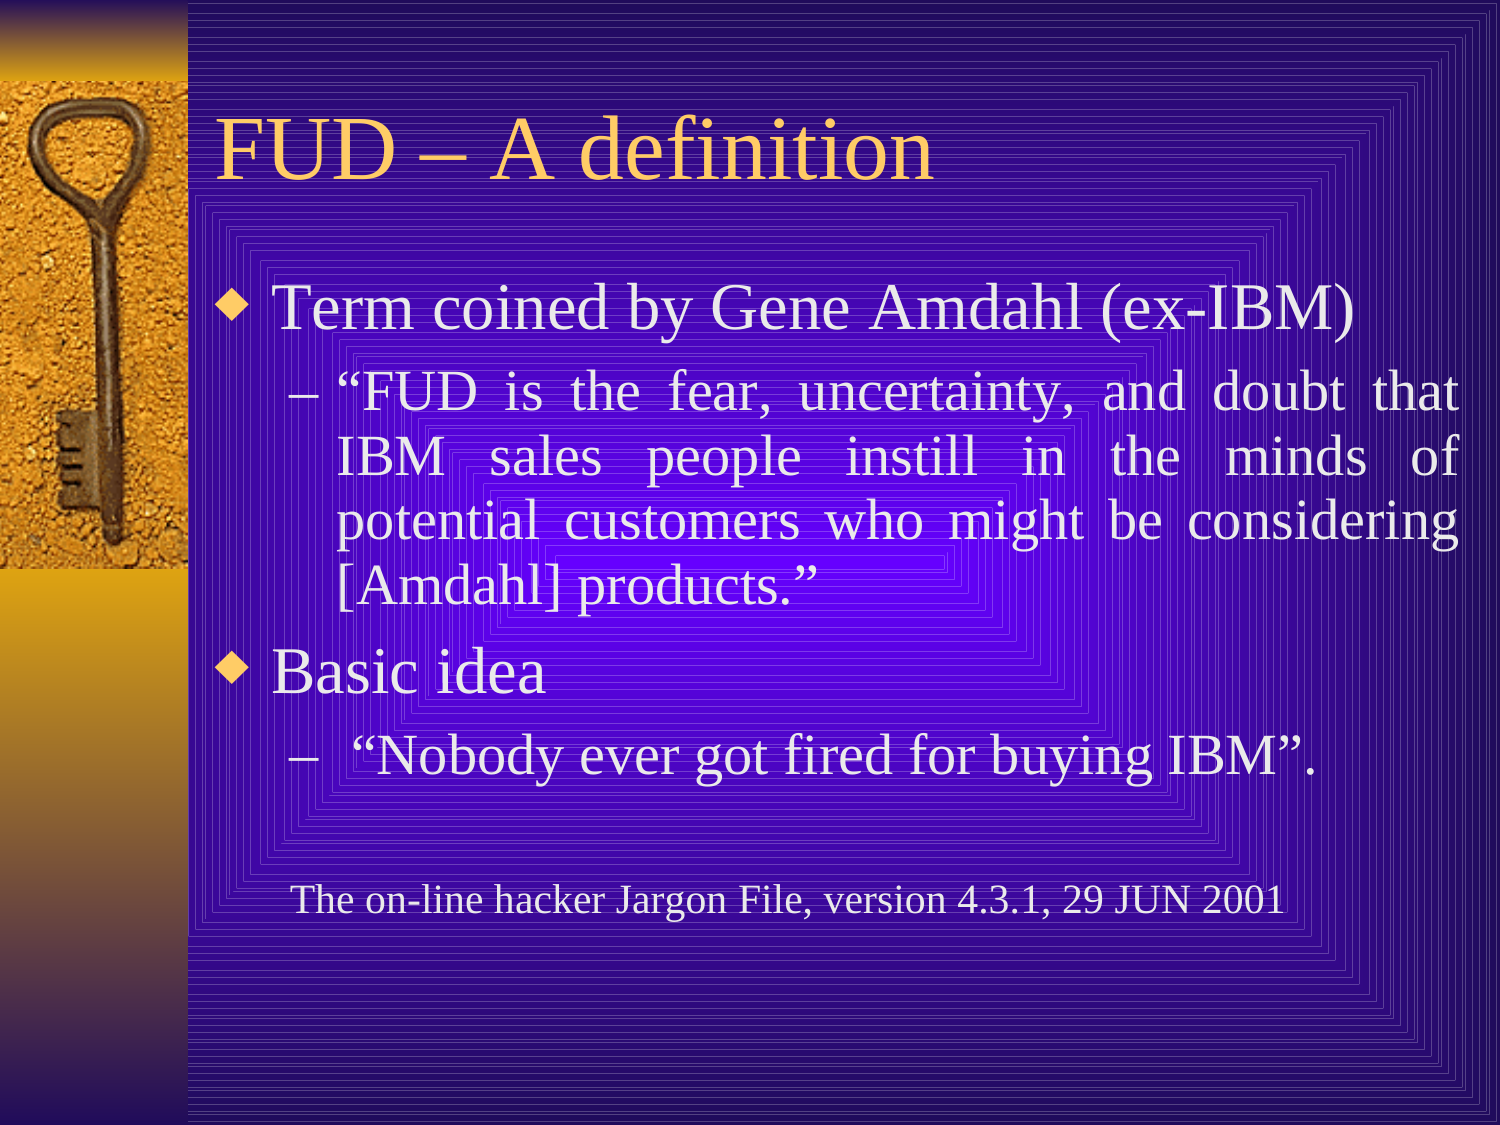

# FUD – A definition
Term coined by Gene Amdahl (ex-IBM)
“FUD is the fear, uncertainty, and doubt that IBM sales people instill in the minds of potential customers who might be considering [Amdahl] products.”
Basic idea
 “Nobody ever got fired for buying IBM”.
The on-line hacker Jargon File, version 4.3.1, 29 JUN 2001